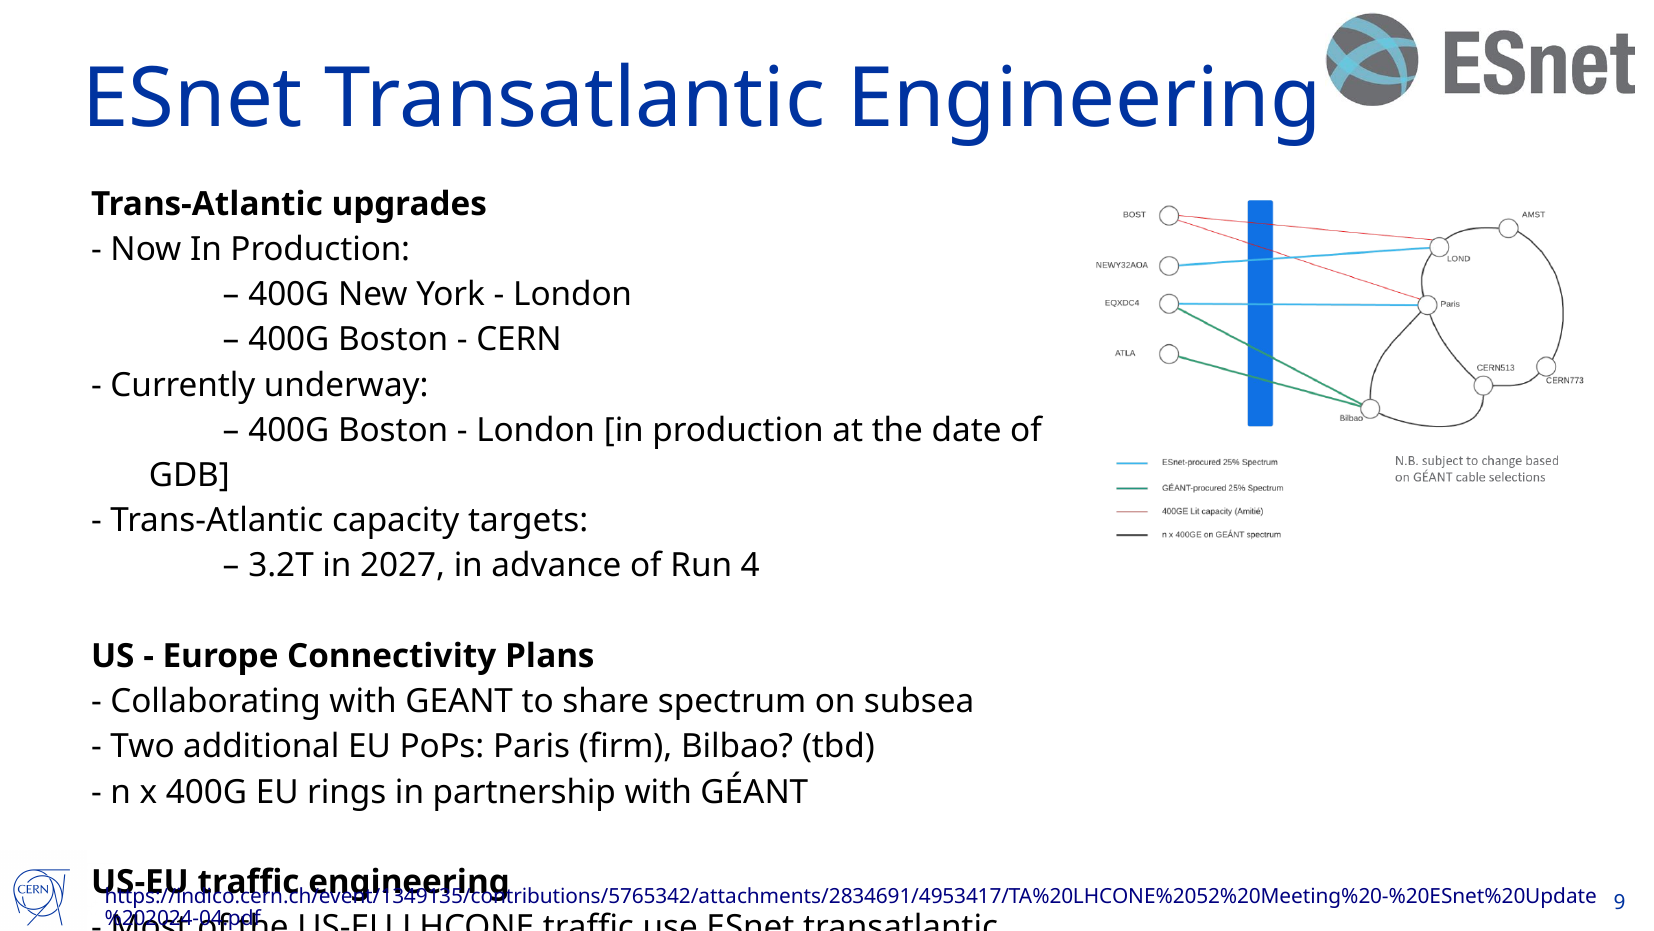

# ESnet Transatlantic Engineering
Trans-Atlantic upgrades
- Now In Production:
	– 400G New York - London
	– 400G Boston - CERN
- Currently underway:
	– 400G Boston - London [in production at the date of GDB]
- Trans-Atlantic capacity targets:
	– 3.2T in 2027, in advance of Run 4
US - Europe Connectivity Plans
- Collaborating with GEANT to share spectrum on subsea
- Two additional EU PoPs: Paris (firm), Bilbao? (tbd)
- n x 400G EU rings in partnership with GÉANT
US-EU traffic engineering
- Most of the US-EU LHCONE traffic use ESnet transatlantic links
9
https://indico.cern.ch/event/1349135/contributions/5765342/attachments/2834691/4953417/TA%20LHCONE%2052%20Meeting%20-%20ESnet%20Update%202024-04.pdf